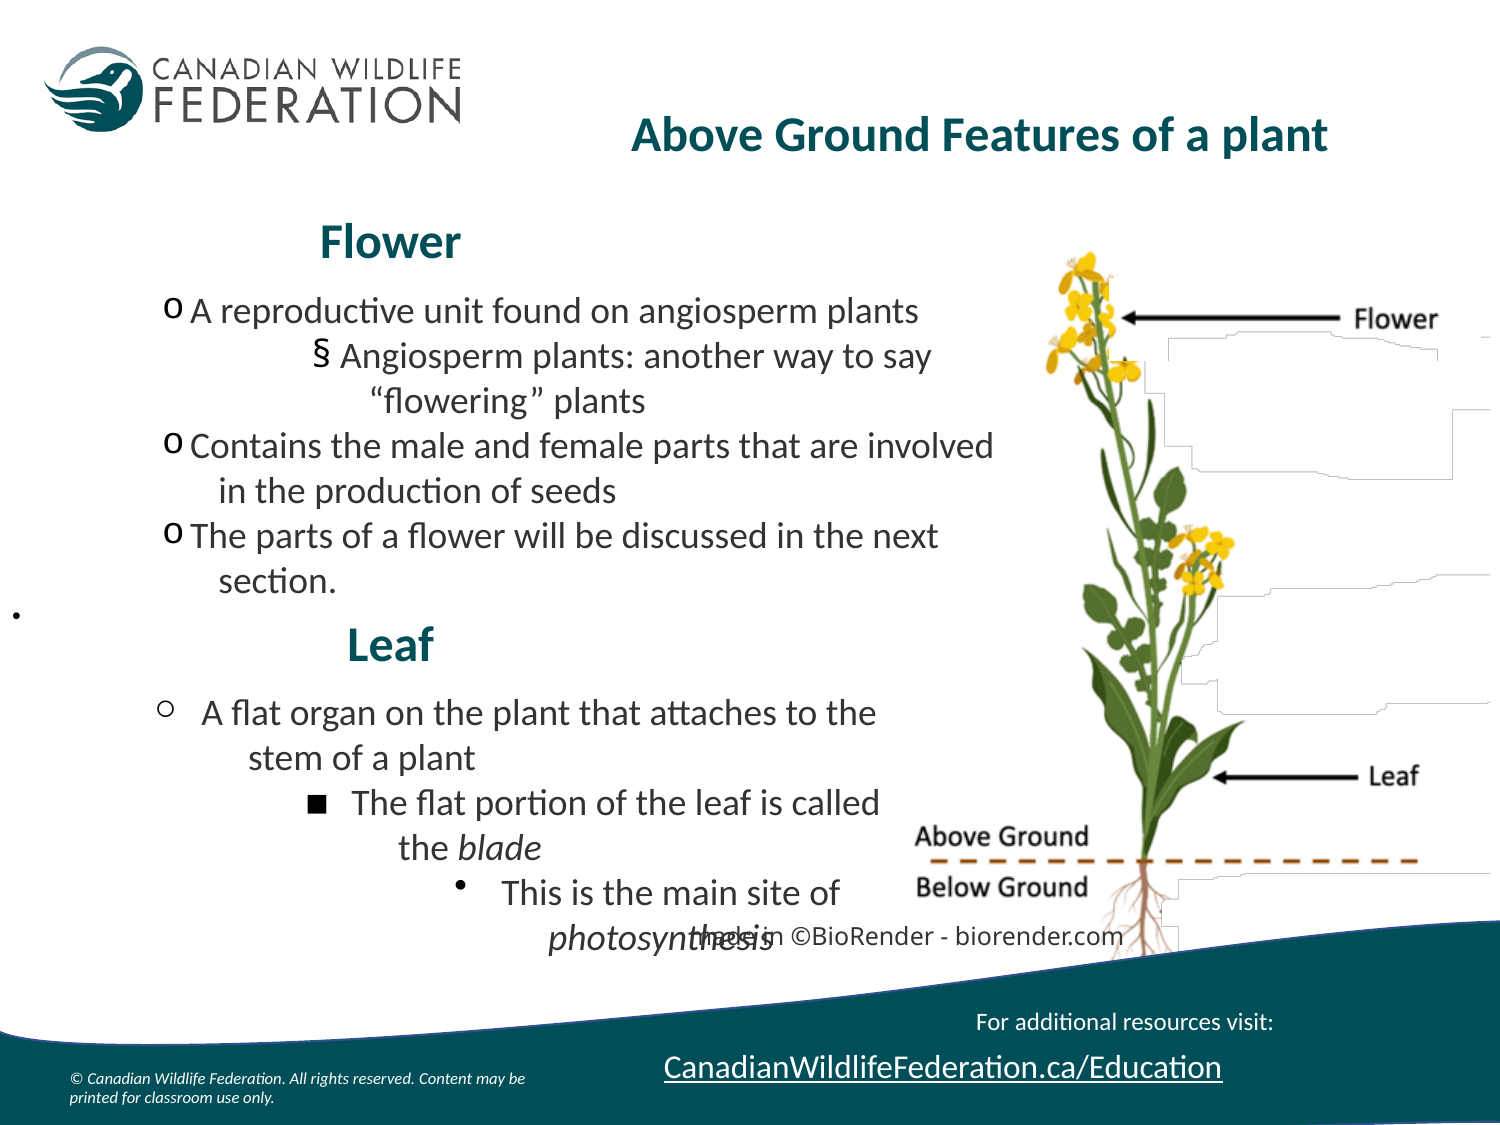

Above Ground Features of a plant
Flower
A reproductive unit found on angiosperm plants
Angiosperm plants: another way to say “flowering” plants
Contains the male and female parts that are involved in the production of seeds
The parts of a flower will be discussed in the next section.
Leaf
A flat organ on the plant that attaches to the stem of a plant
The flat portion of the leaf is called the blade
This is the main site of photosynthesis
made in ©BioRender - biorender.com
For additional resources visit:
CanadianWildlifeFederation.ca/Education
© Canadian Wildlife Federation. All rights reserved. Content may be printed for classroom use only.